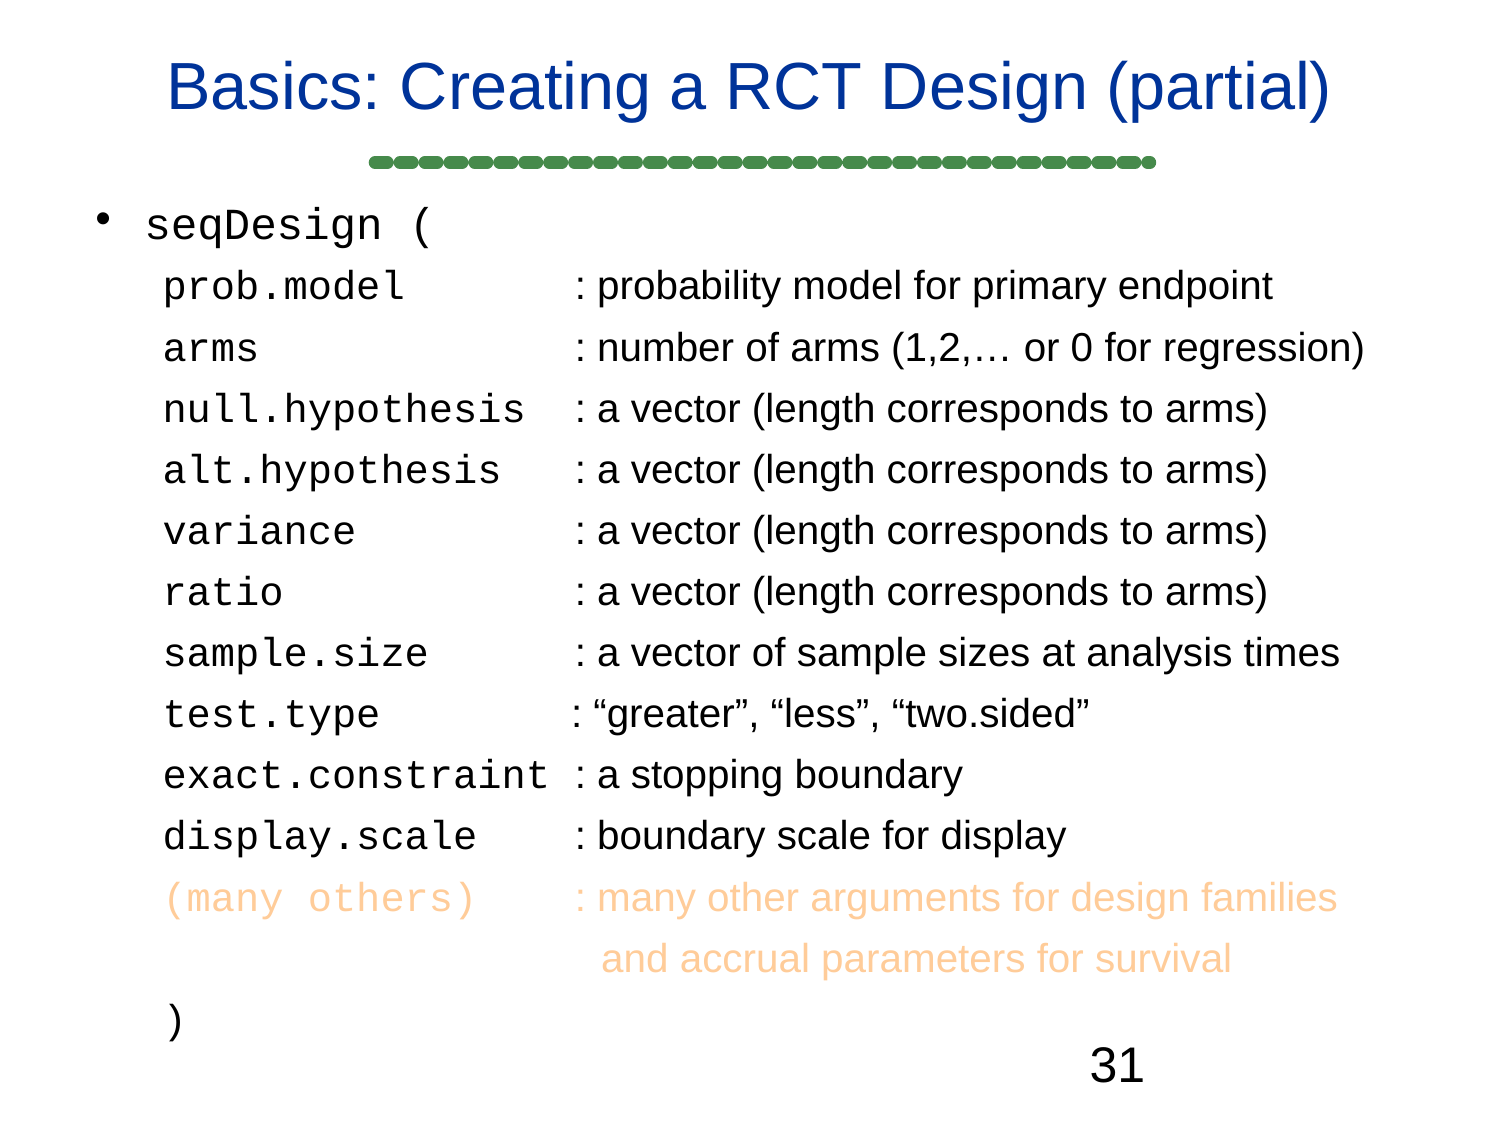

# Basics: Creating a RCT Design (partial)
seqDesign (
prob.model : probability model for primary endpoint
arms : number of arms (1,2,… or 0 for regression)
null.hypothesis : a vector (length corresponds to arms)
alt.hypothesis : a vector (length corresponds to arms)
variance : a vector (length corresponds to arms)
ratio : a vector (length corresponds to arms)
sample.size : a vector of sample sizes at analysis times
test.type : “greater”, “less”, “two.sided”
exact.constraint : a stopping boundary
display.scale : boundary scale for display
(many others) : many other arguments for design families
 and accrual parameters for survival
)
31